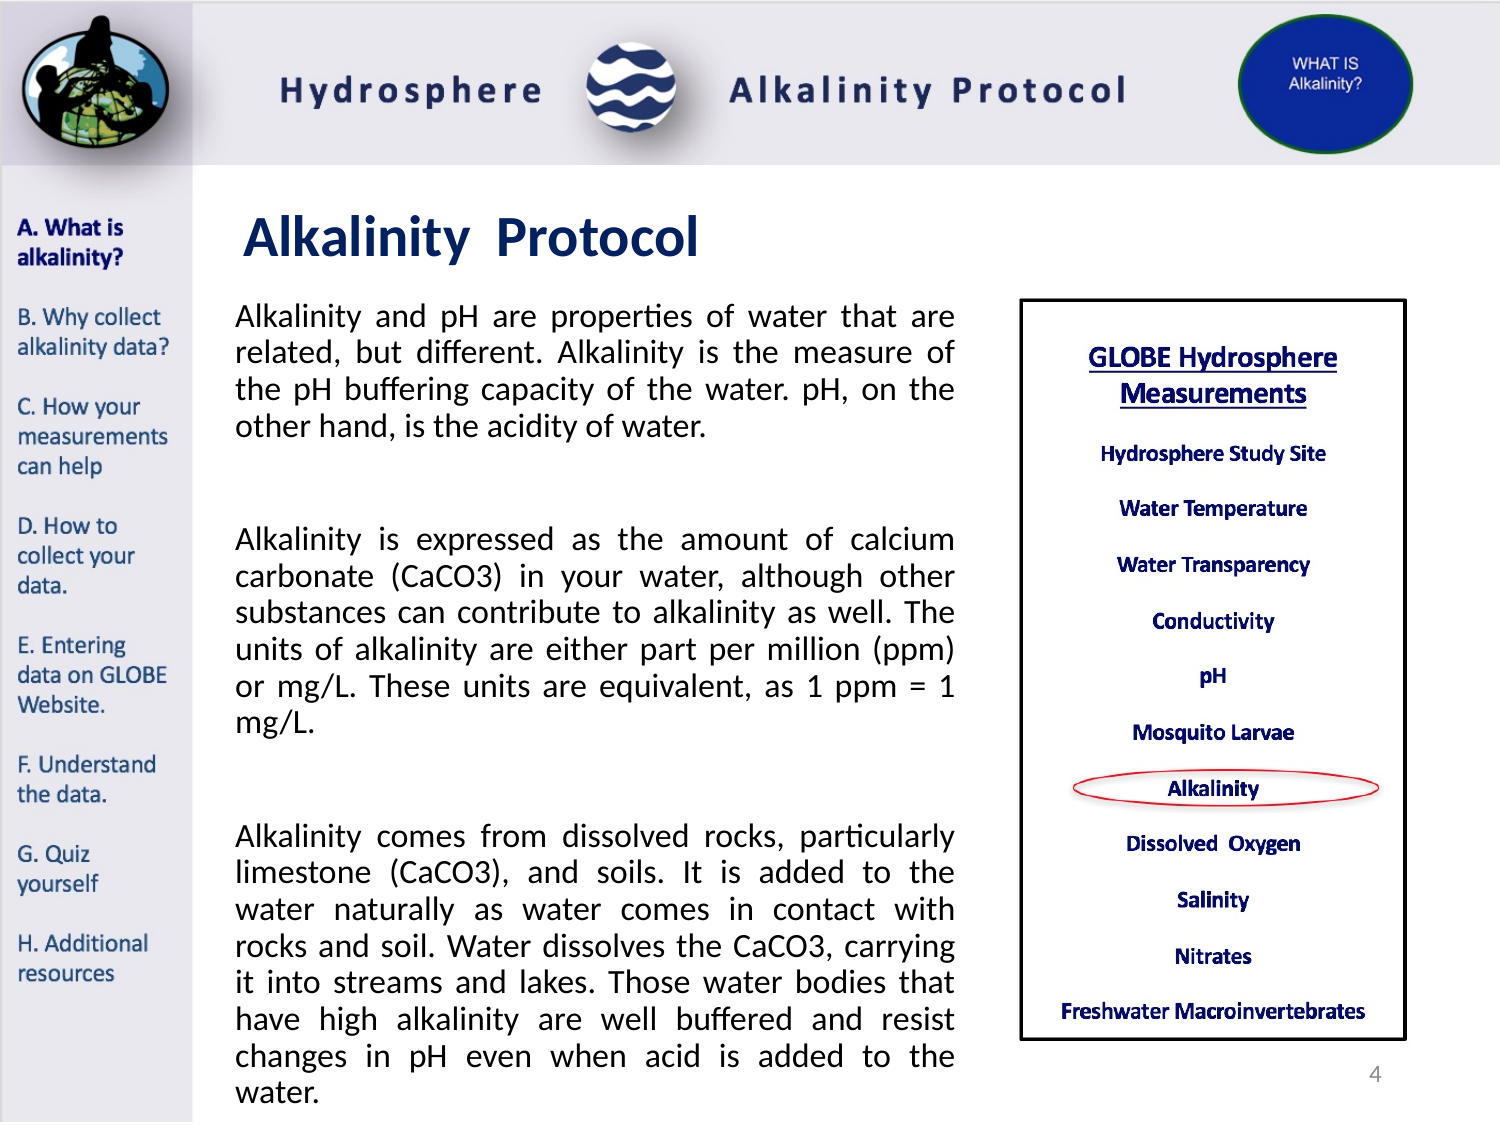

# Alkalinity Protocol
Alkalinity and pH are properties of water that are related, but different. Alkalinity is the measure of the pH buffering capacity of the water. pH, on the other hand, is the acidity of water.
Alkalinity is expressed as the amount of calcium carbonate (CaCO3) in your water, although other substances can contribute to alkalinity as well. The units of alkalinity are either part per million (ppm) or mg/L. These units are equivalent, as 1 ppm = 1 mg/L.
Alkalinity comes from dissolved rocks, particularly limestone (CaCO3), and soils. It is added to the water naturally as water comes in contact with rocks and soil. Water dissolves the CaCO3, carrying it into streams and lakes. Those water bodies that have high alkalinity are well buffered and resist changes in pH even when acid is added to the water.